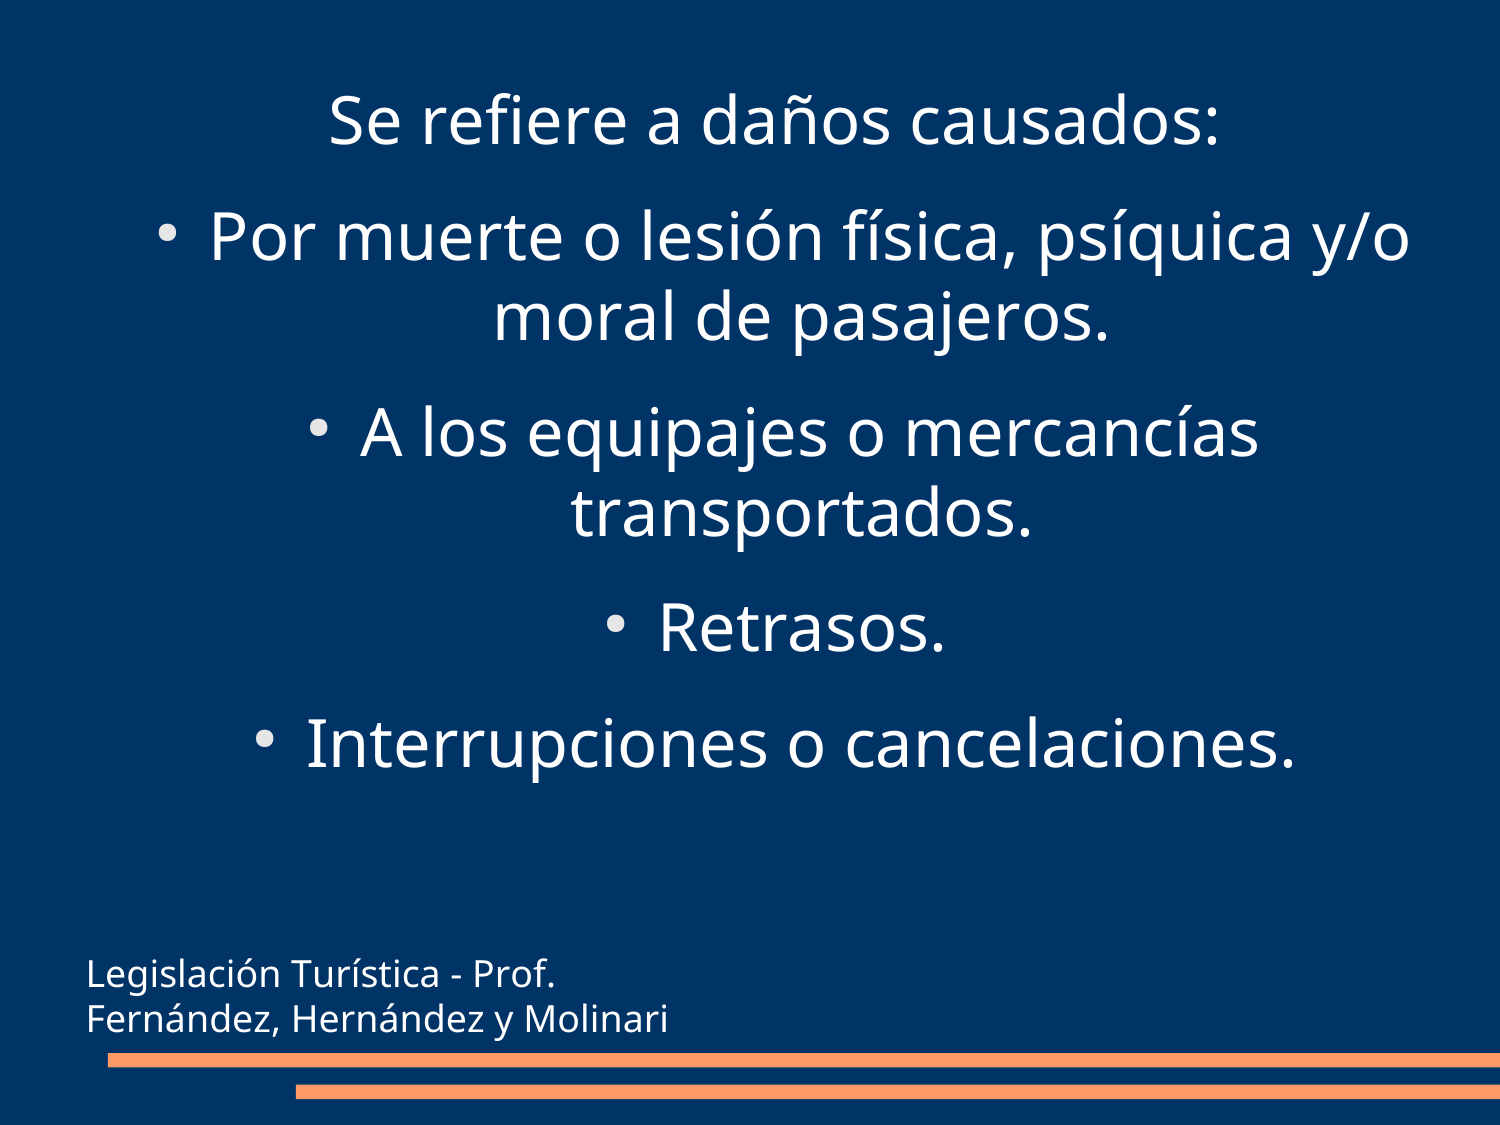

# Se refiere a daños causados:
Por muerte o lesión física, psíquica y/o moral de pasajeros.
A los equipajes o mercancías transportados.
Retrasos.
Interrupciones o cancelaciones.
Legislación Turística - Prof. Fernández, Hernández y Molinari